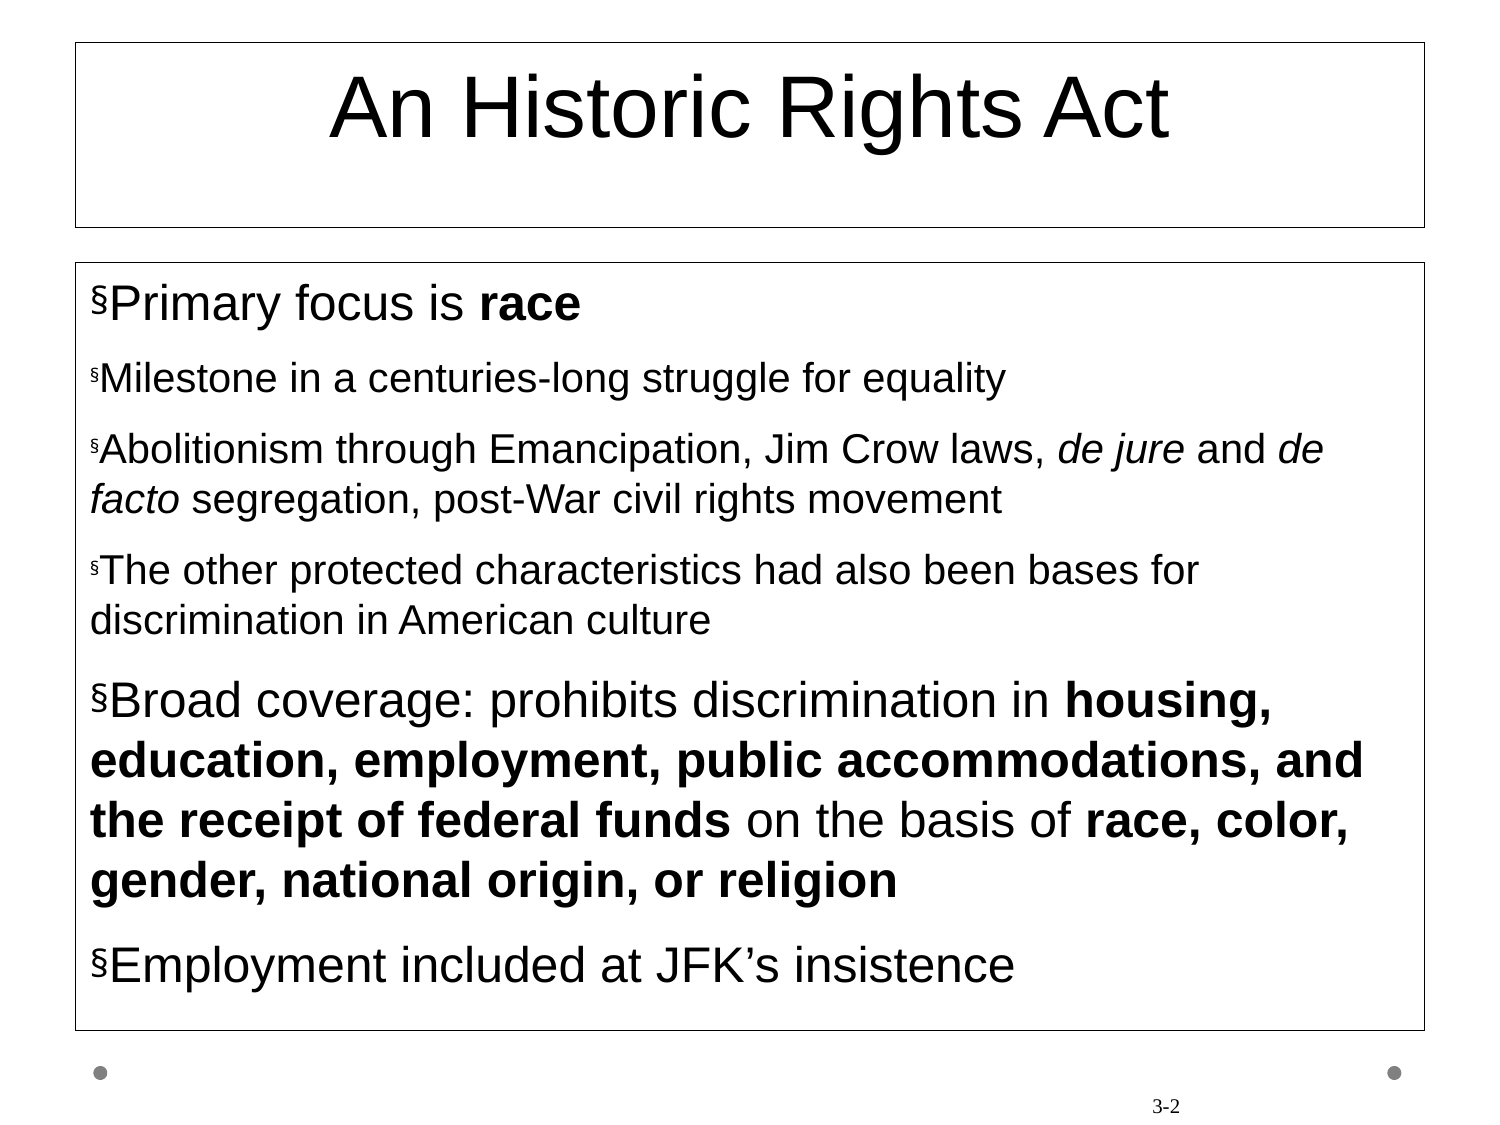

# An Historic Rights Act
Primary focus is race
Milestone in a centuries-long struggle for equality
Abolitionism through Emancipation, Jim Crow laws, de jure and de facto segregation, post-War civil rights movement
The other protected characteristics had also been bases for discrimination in American culture
Broad coverage: prohibits discrimination in housing, education, employment, public accommodations, and the receipt of federal funds on the basis of race, color, gender, national origin, or religion
Employment included at JFK’s insistence